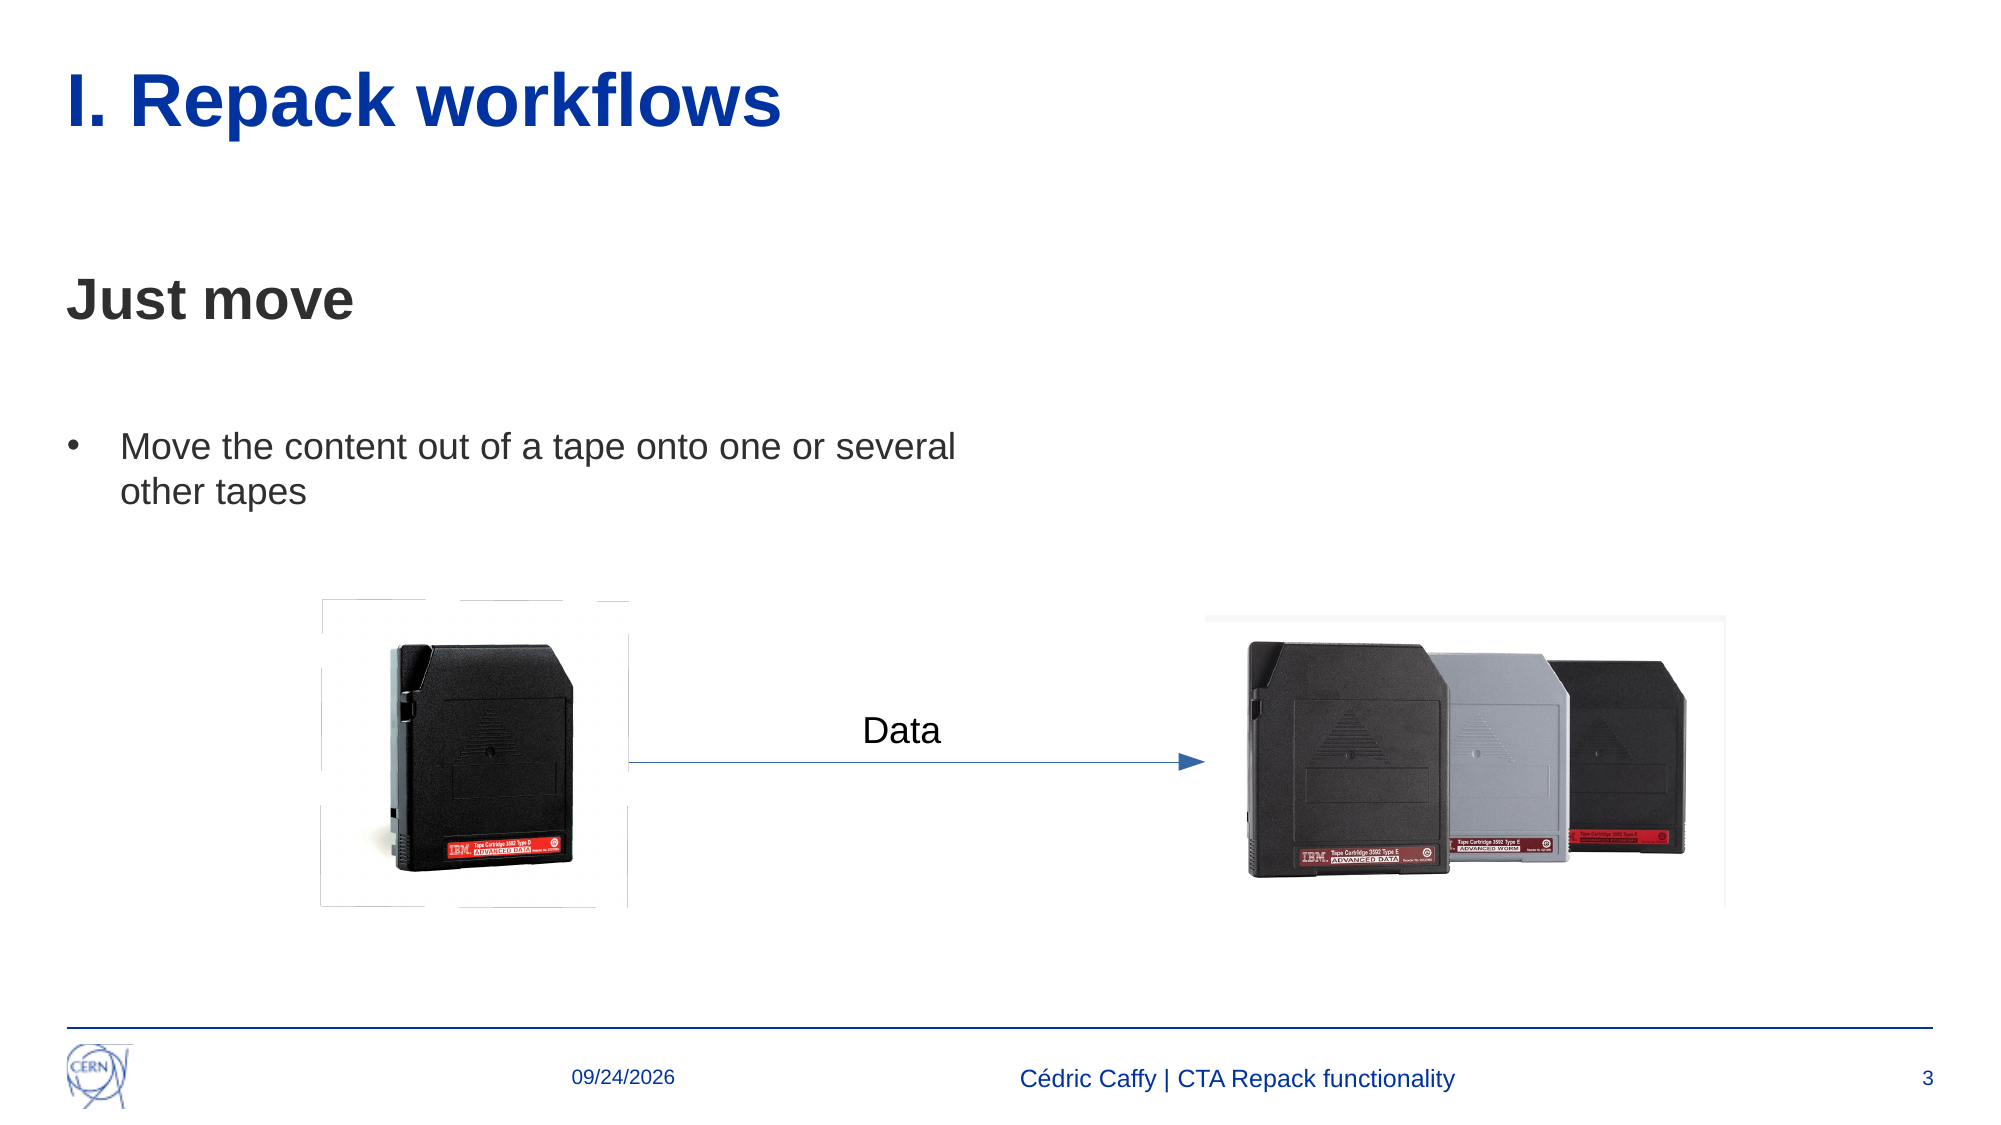

I. Repack workflows
# Just move
Move the content out of a tape onto one or several other tapes
Data
Cédric Caffy | CTA Repack functionality